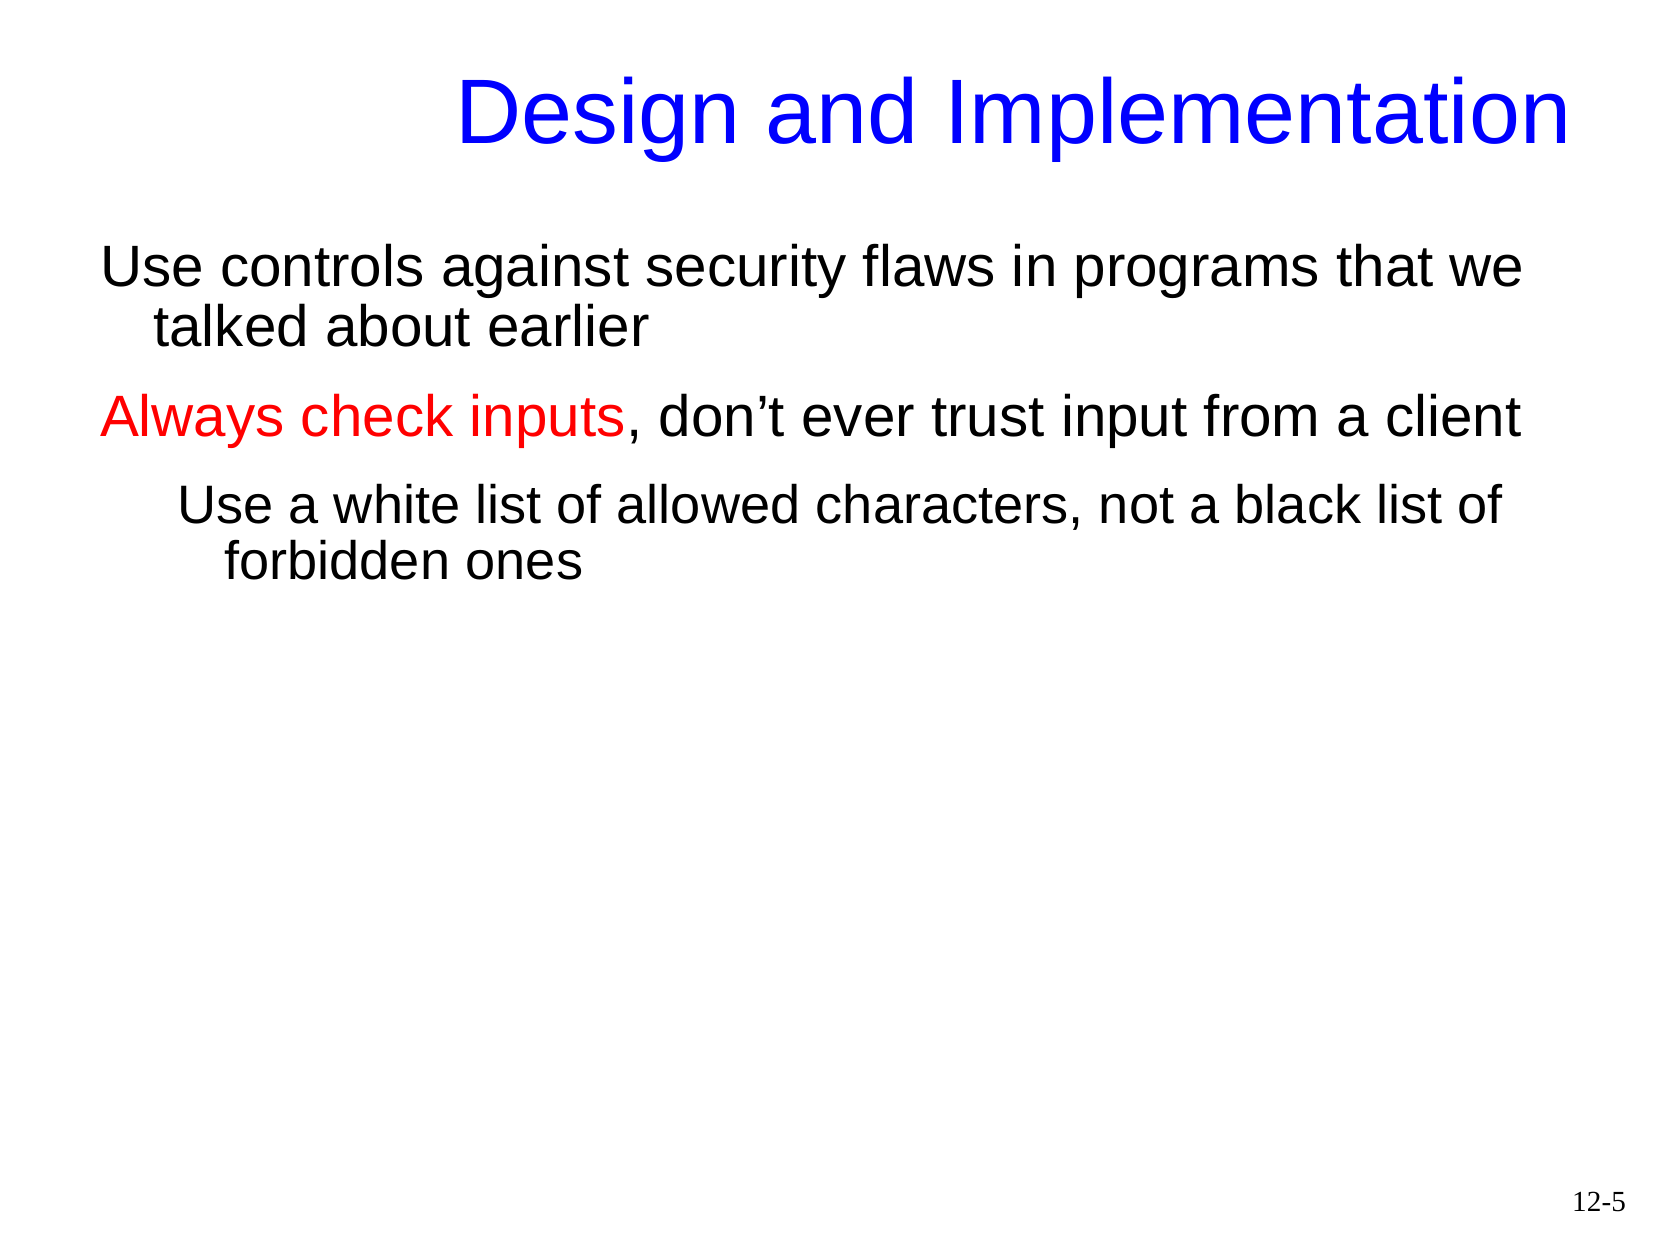

# Design and Implementation
Use controls against security flaws in programs that we talked about earlier
Always check inputs, don’t ever trust input from a client
Use a white list of allowed characters, not a black list of forbidden ones